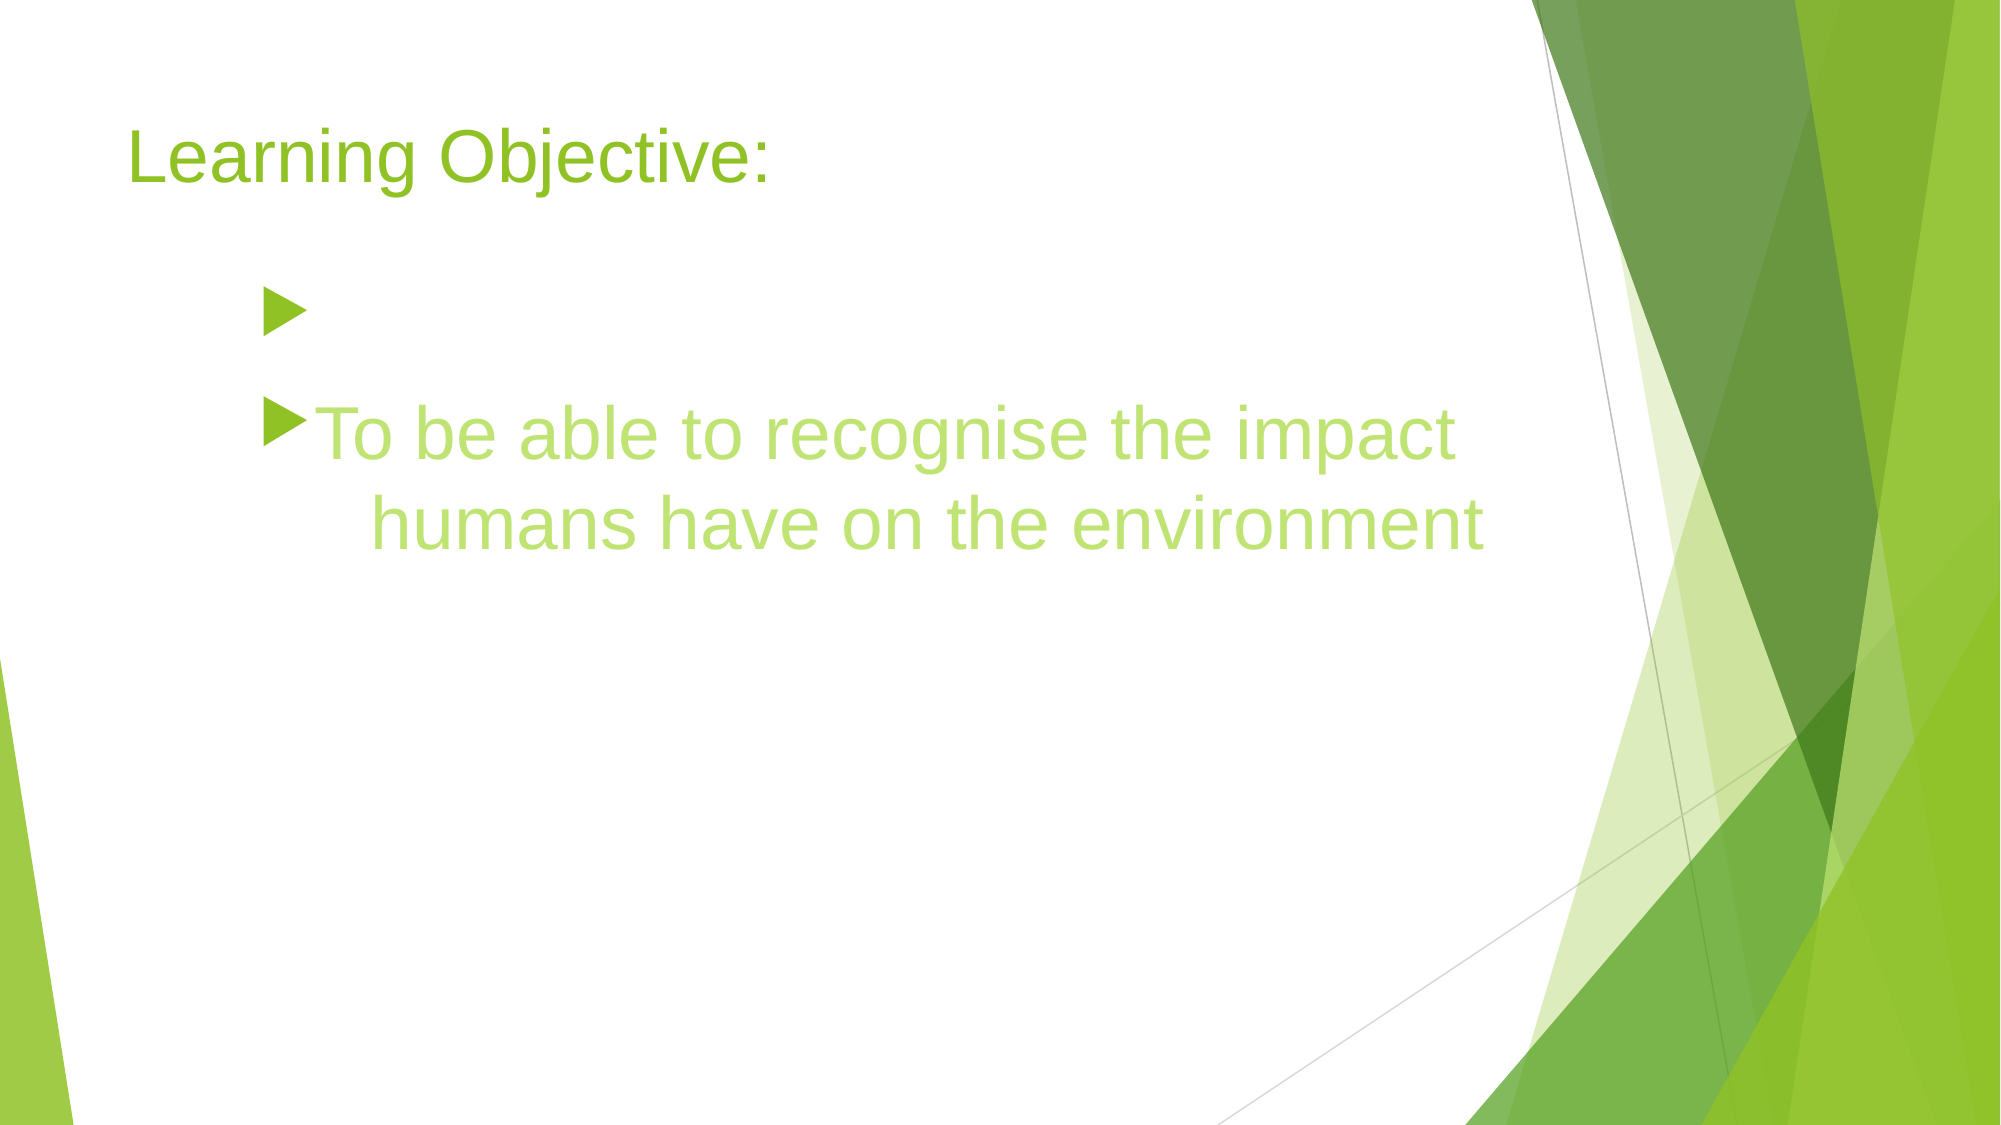

# Learning Objective:
To be able to recognise the impact humans have on the environment